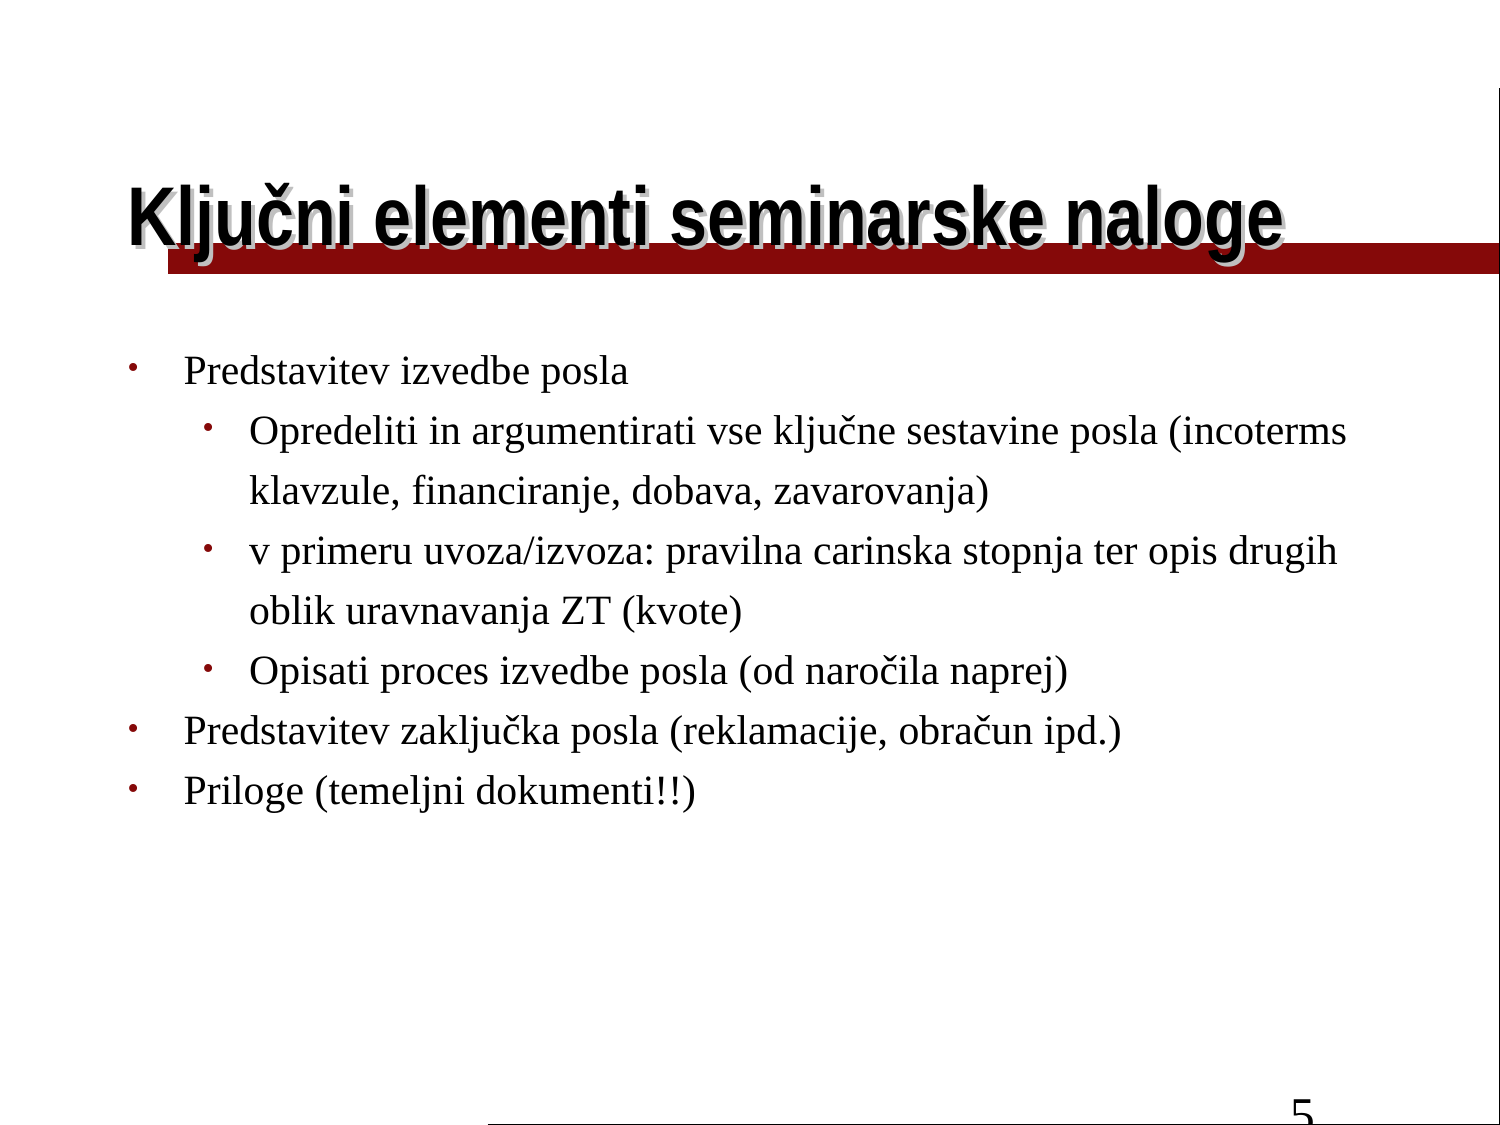

# Ključni elementi seminarske naloge
Predstavitev izvedbe posla
Opredeliti in argumentirati vse ključne sestavine posla (incoterms klavzule, financiranje, dobava, zavarovanja)
v primeru uvoza/izvoza: pravilna carinska stopnja ter opis drugih oblik uravnavanja ZT (kvote)
Opisati proces izvedbe posla (od naročila naprej)
Predstavitev zaključka posla (reklamacije, obračun ipd.)
Priloge (temeljni dokumenti!!)
5